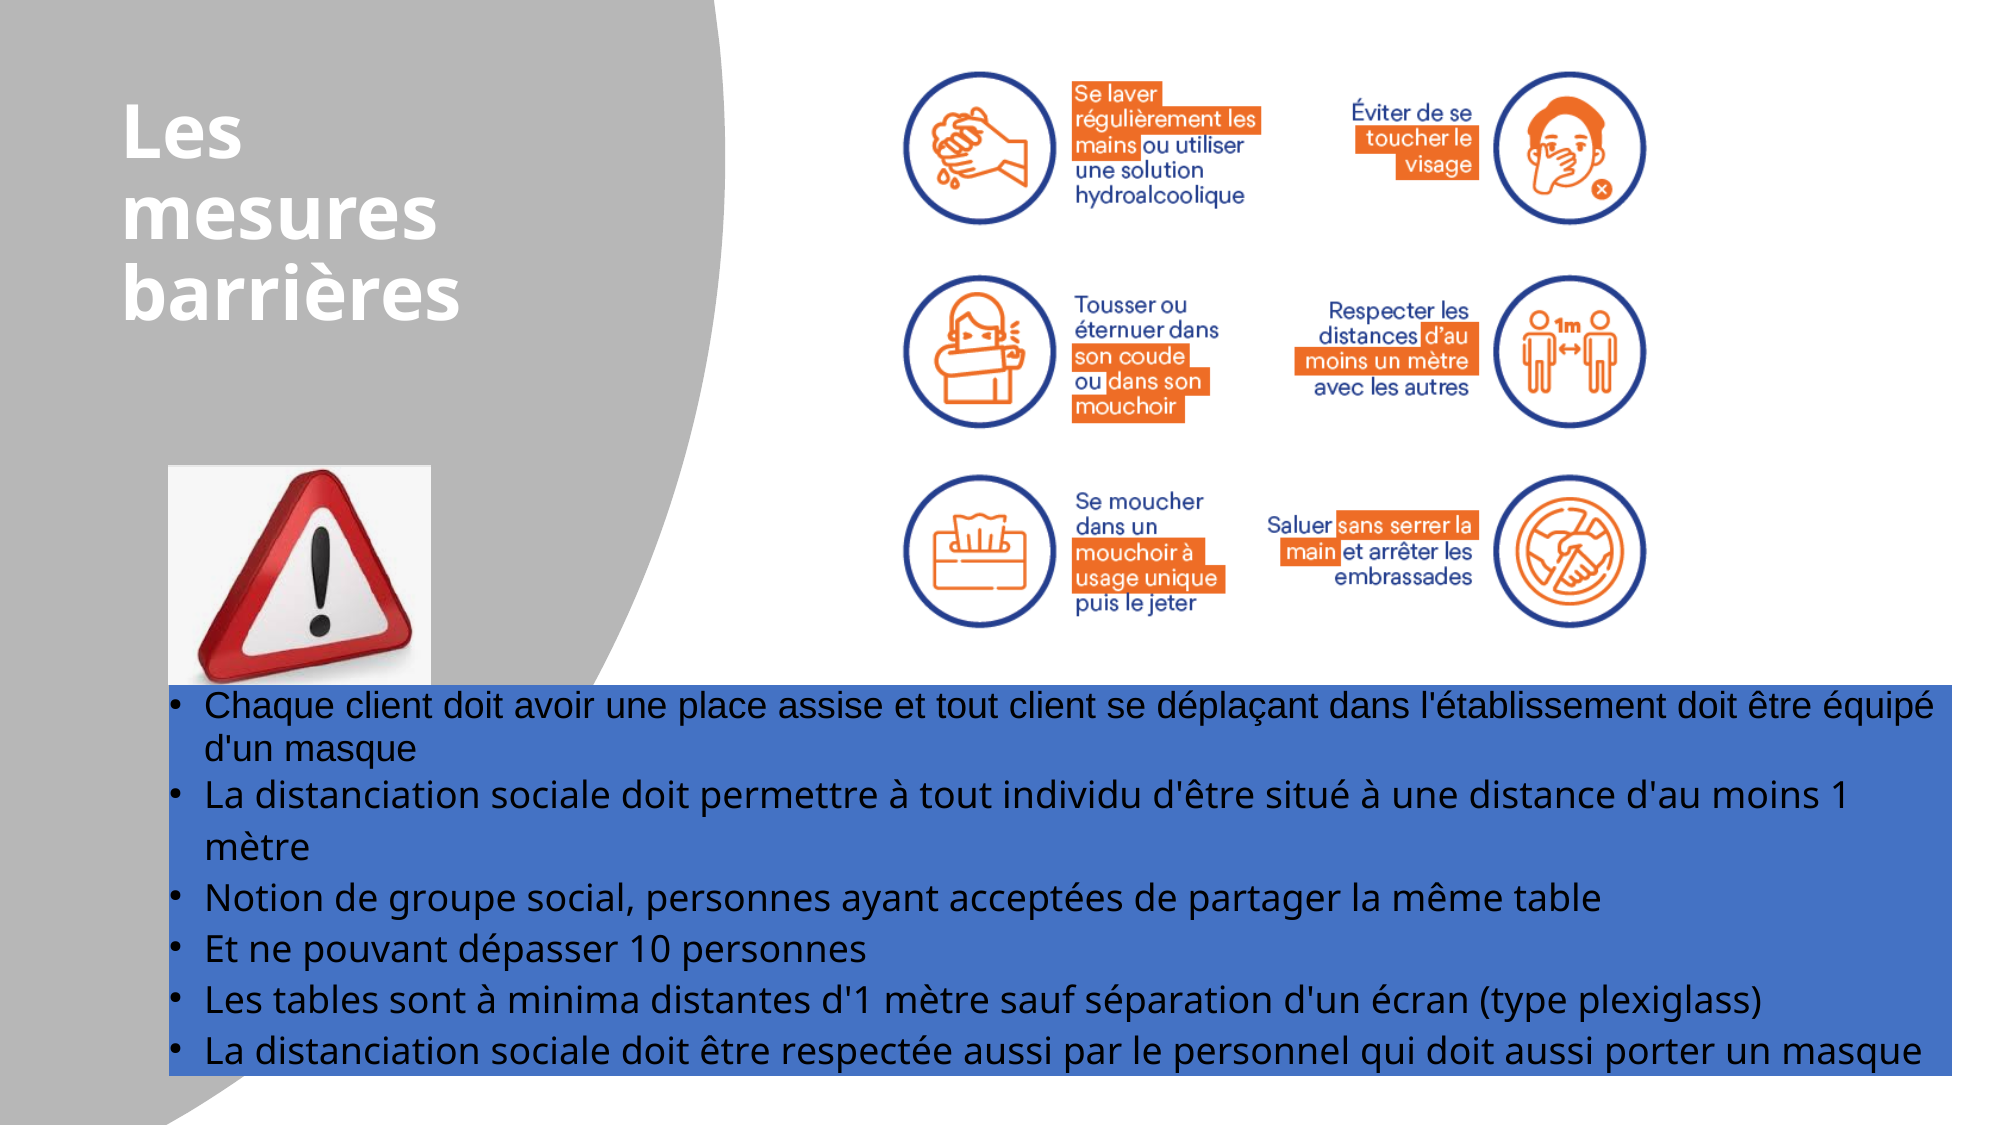

# Les mesures barrières
| Chaque client doit avoir une place assise et tout client se déplaçant dans l'établissement doit être équipé d'un masque |
| --- |
| La distanciation sociale doit permettre à tout individu d'être situé à une distance d'au moins 1 mètre |
| Notion de groupe social, personnes ayant acceptées de partager la même table |
| Et ne pouvant dépasser 10 personnes |
| Les tables sont à minima distantes d'1 mètre sauf séparation d'un écran (type plexiglass) |
| La distanciation sociale doit être respectée aussi par le personnel qui doit aussi porter un masque |